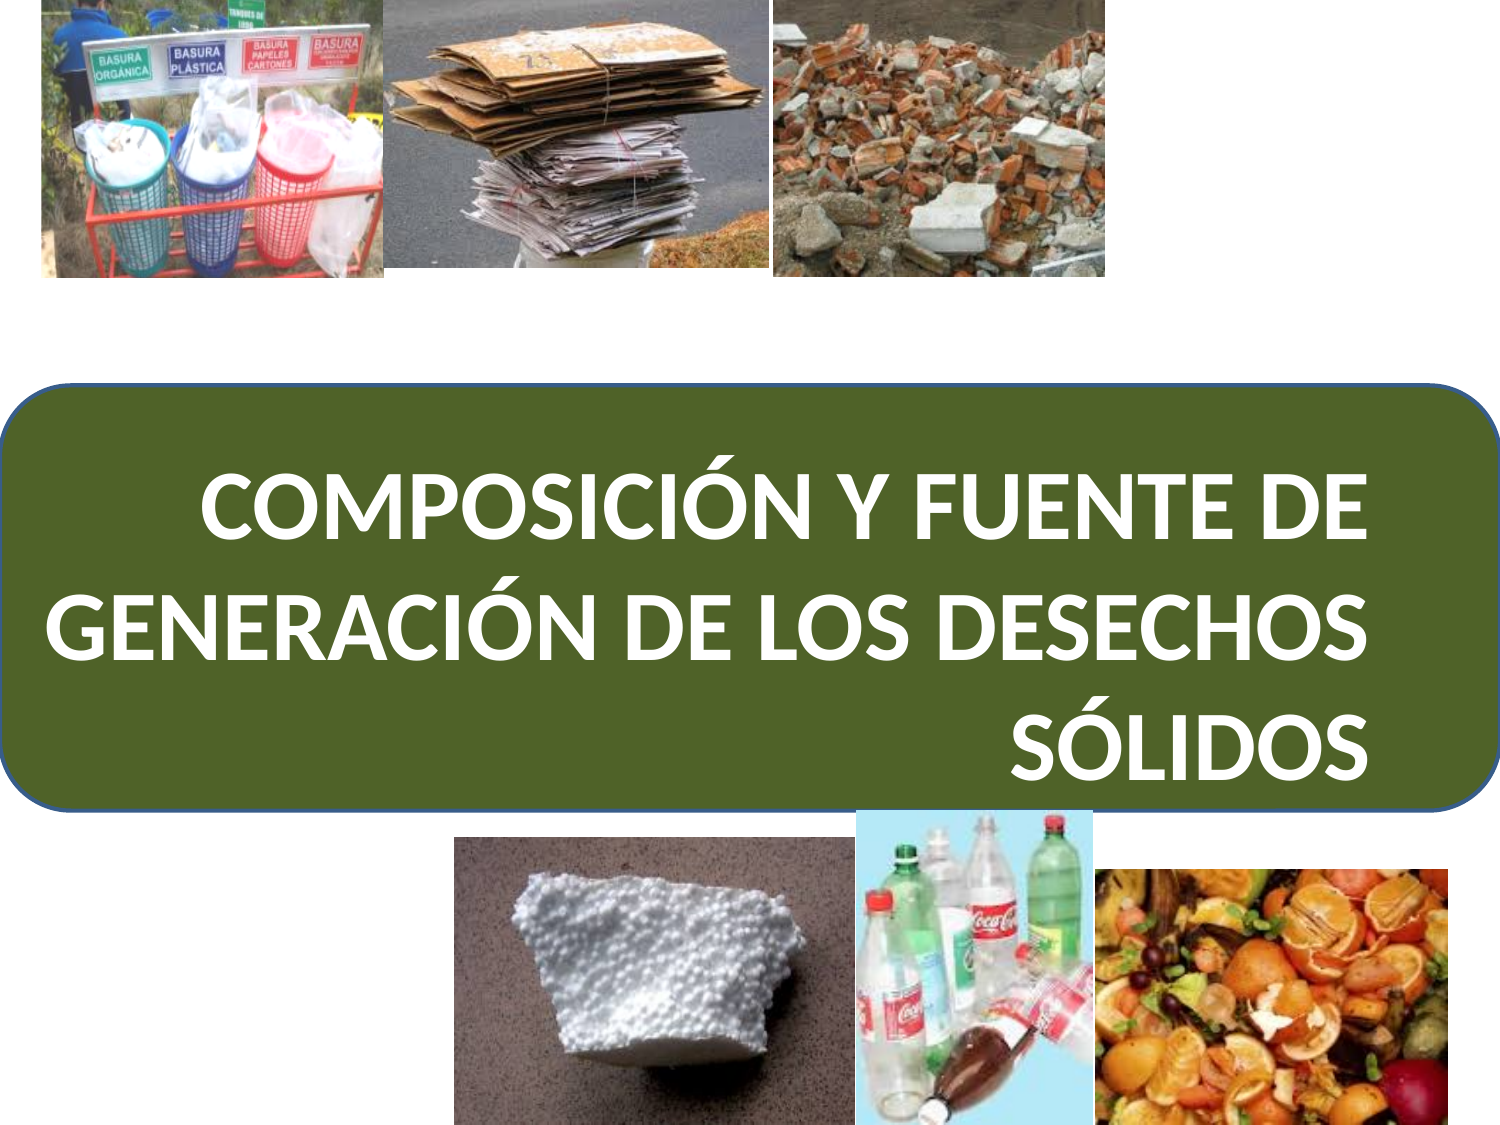

COMPOSICIÓN Y FUENTE DE GENERACIÓN DE LOS DESECHOS SÓLIDOS